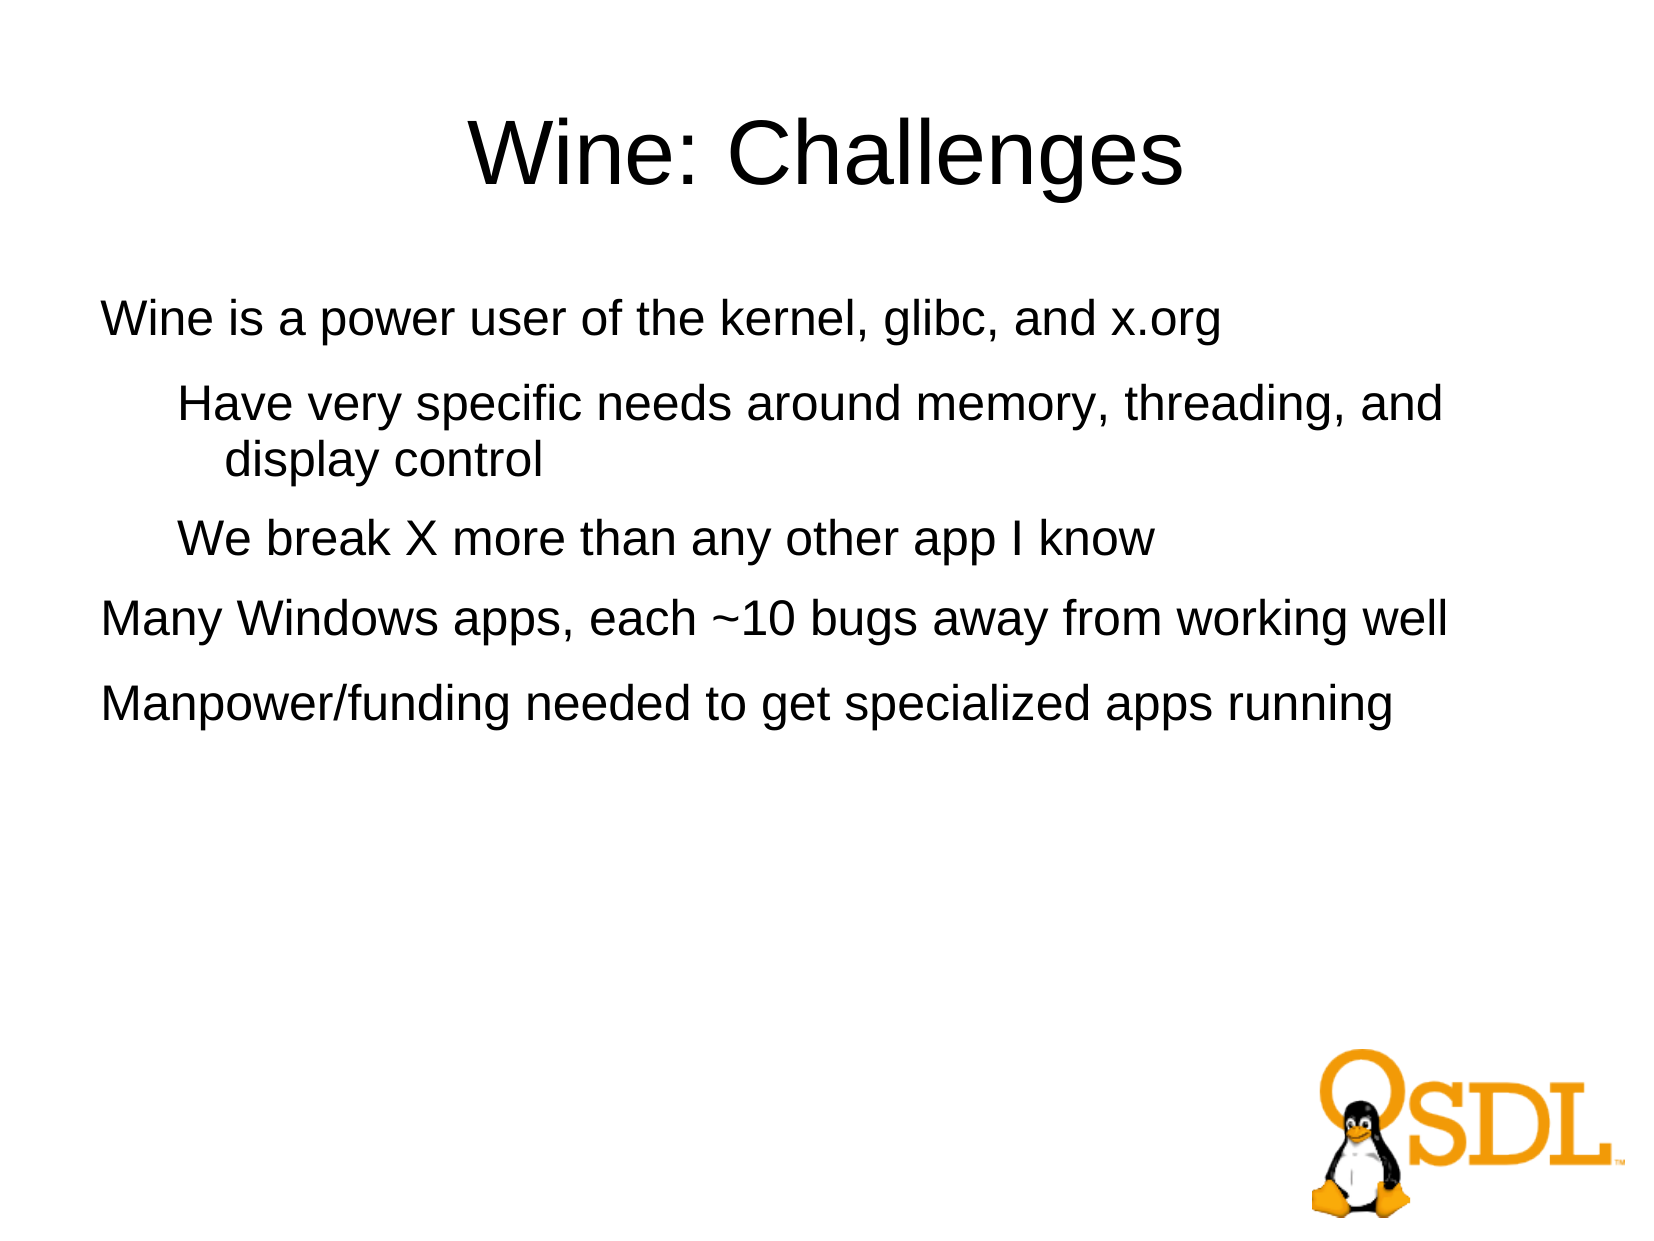

# Wine: Challenges
Wine is a power user of the kernel, glibc, and x.org
Have very specific needs around memory, threading, and display control
We break X more than any other app I know
Many Windows apps, each ~10 bugs away from working well
Manpower/funding needed to get specialized apps running